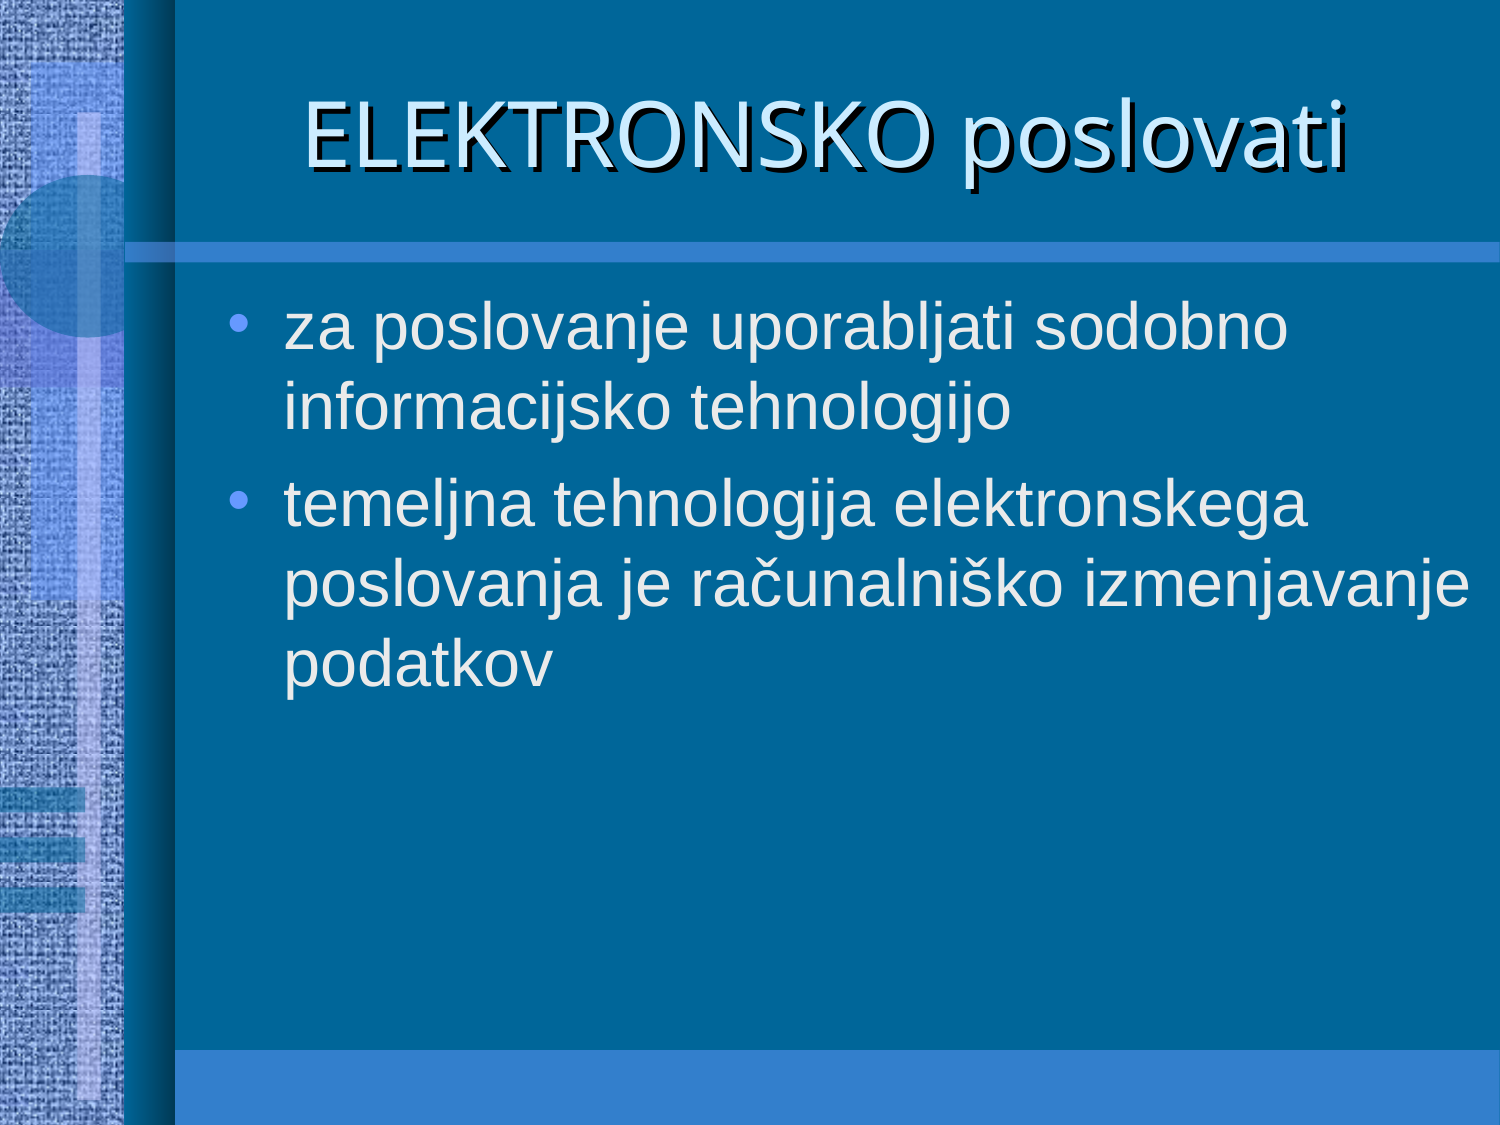

# ELEKTRONSKO poslovati
za poslovanje uporabljati sodobno informacijsko tehnologijo
temeljna tehnologija elektronskega poslovanja je računalniško izmenjavanje podatkov